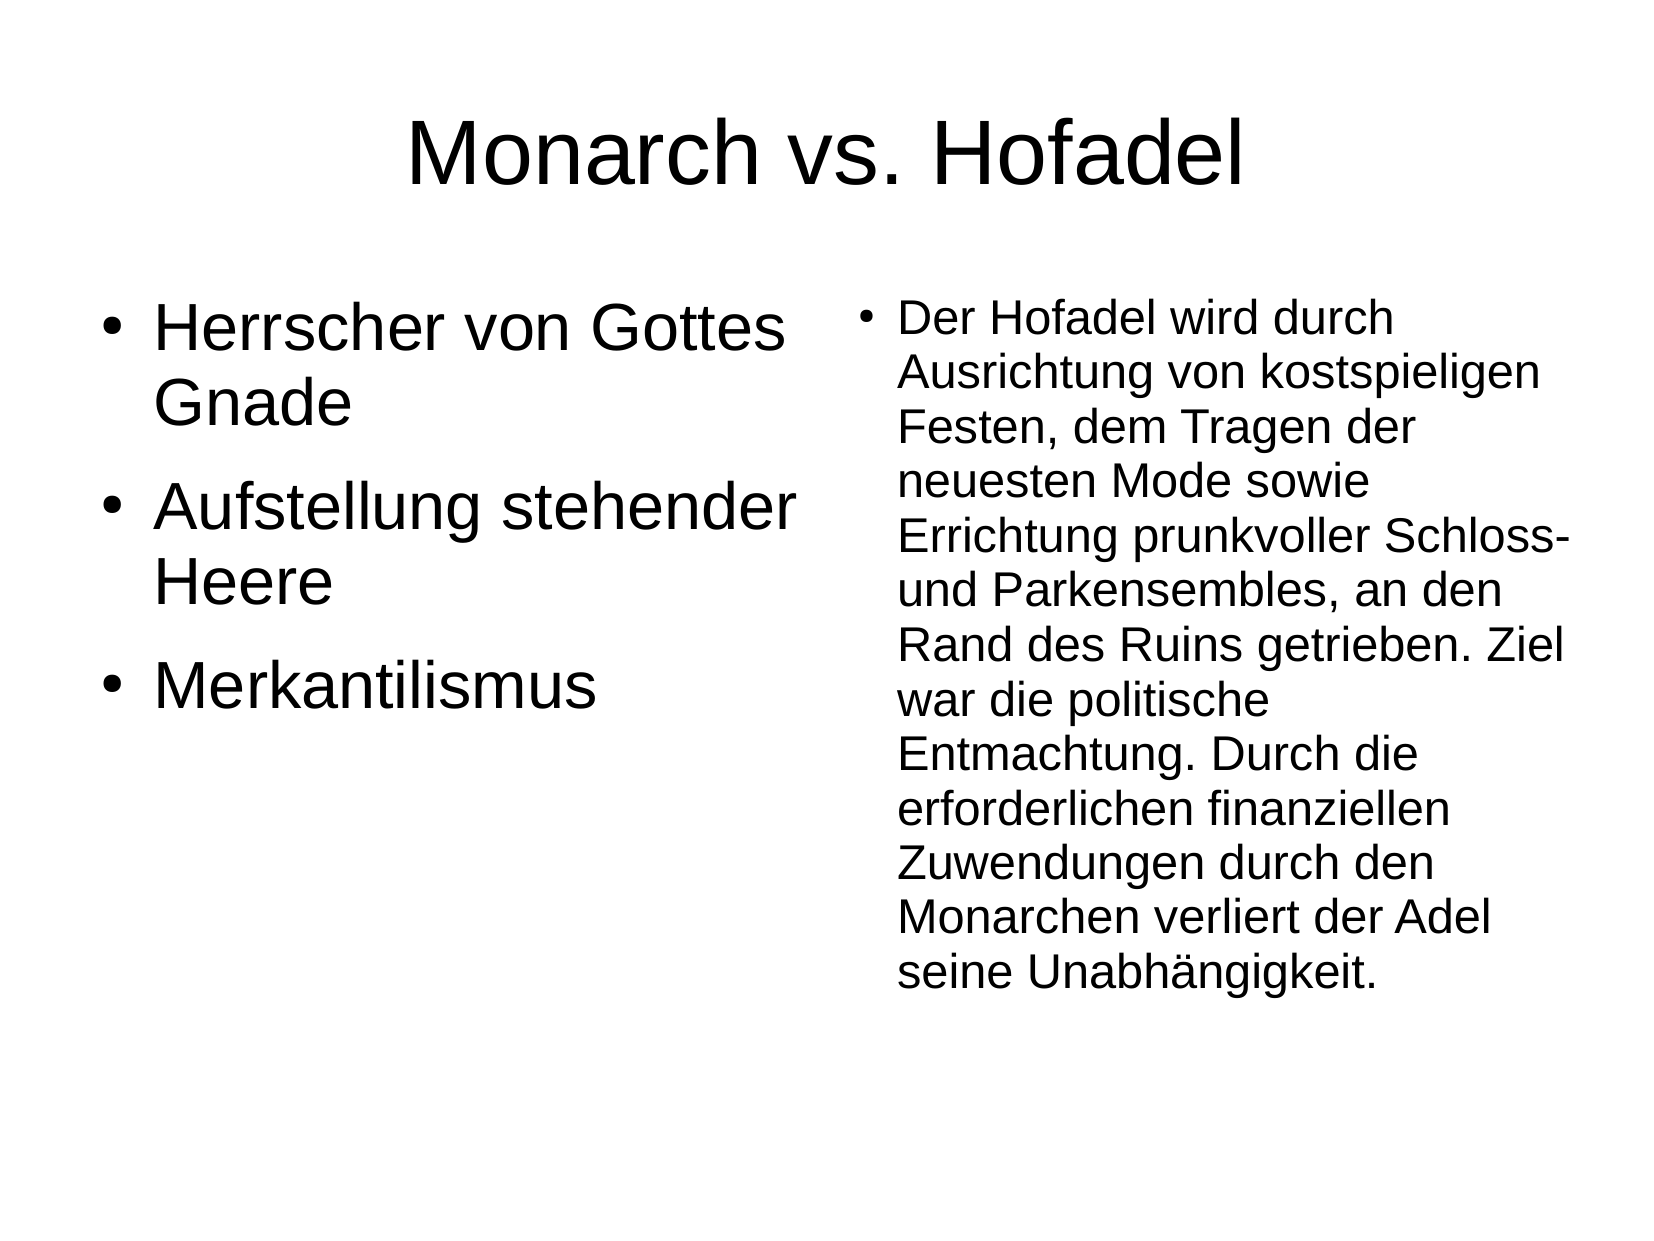

# Monarch vs. Hofadel
Herrscher von Gottes Gnade
Aufstellung stehender Heere
Merkantilismus
Der Hofadel wird durch Ausrichtung von kostspieligen Festen, dem Tragen der neuesten Mode sowie Errichtung prunkvoller Schloss- und Parkensembles, an den Rand des Ruins getrieben. Ziel war die politische Entmachtung. Durch die erforderlichen finanziellen Zuwendungen durch den Monarchen verliert der Adel seine Unabhängigkeit.